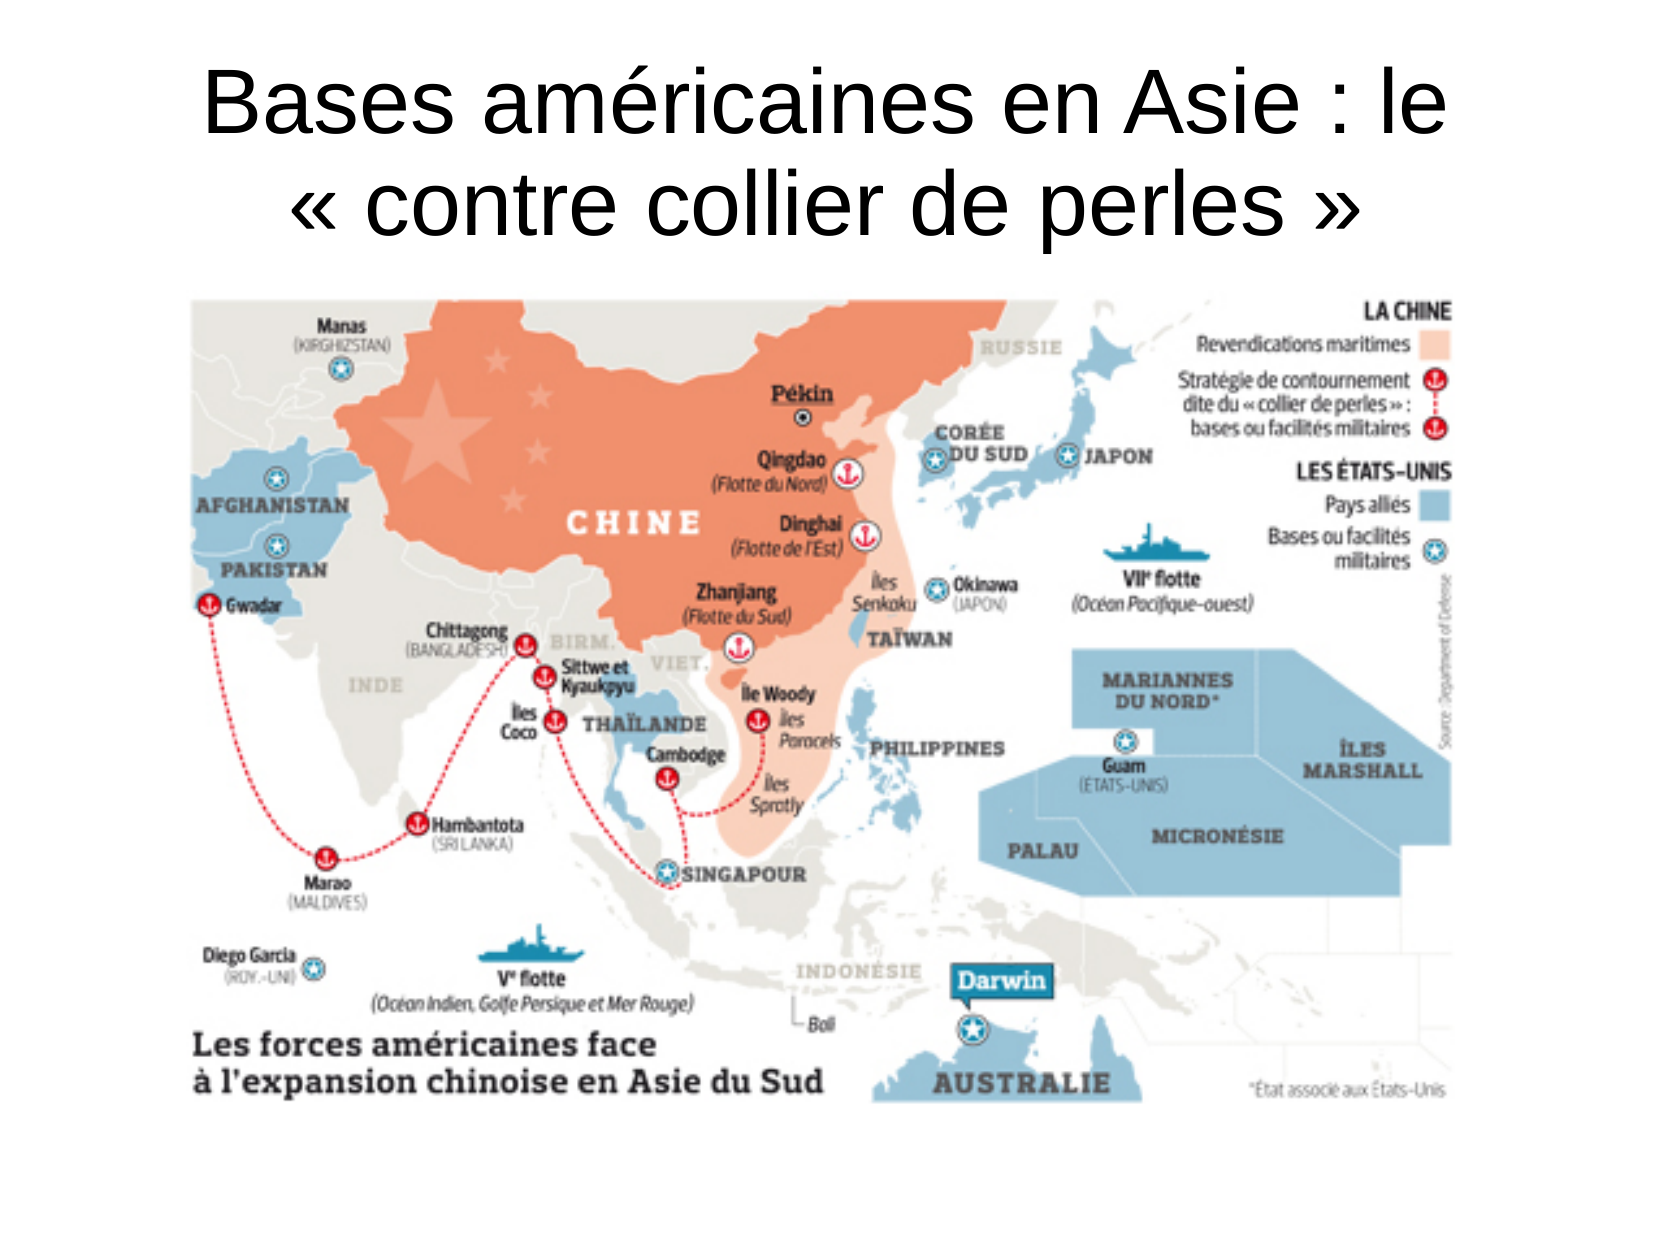

# Bases américaines en Asie : le « contre collier de perles »